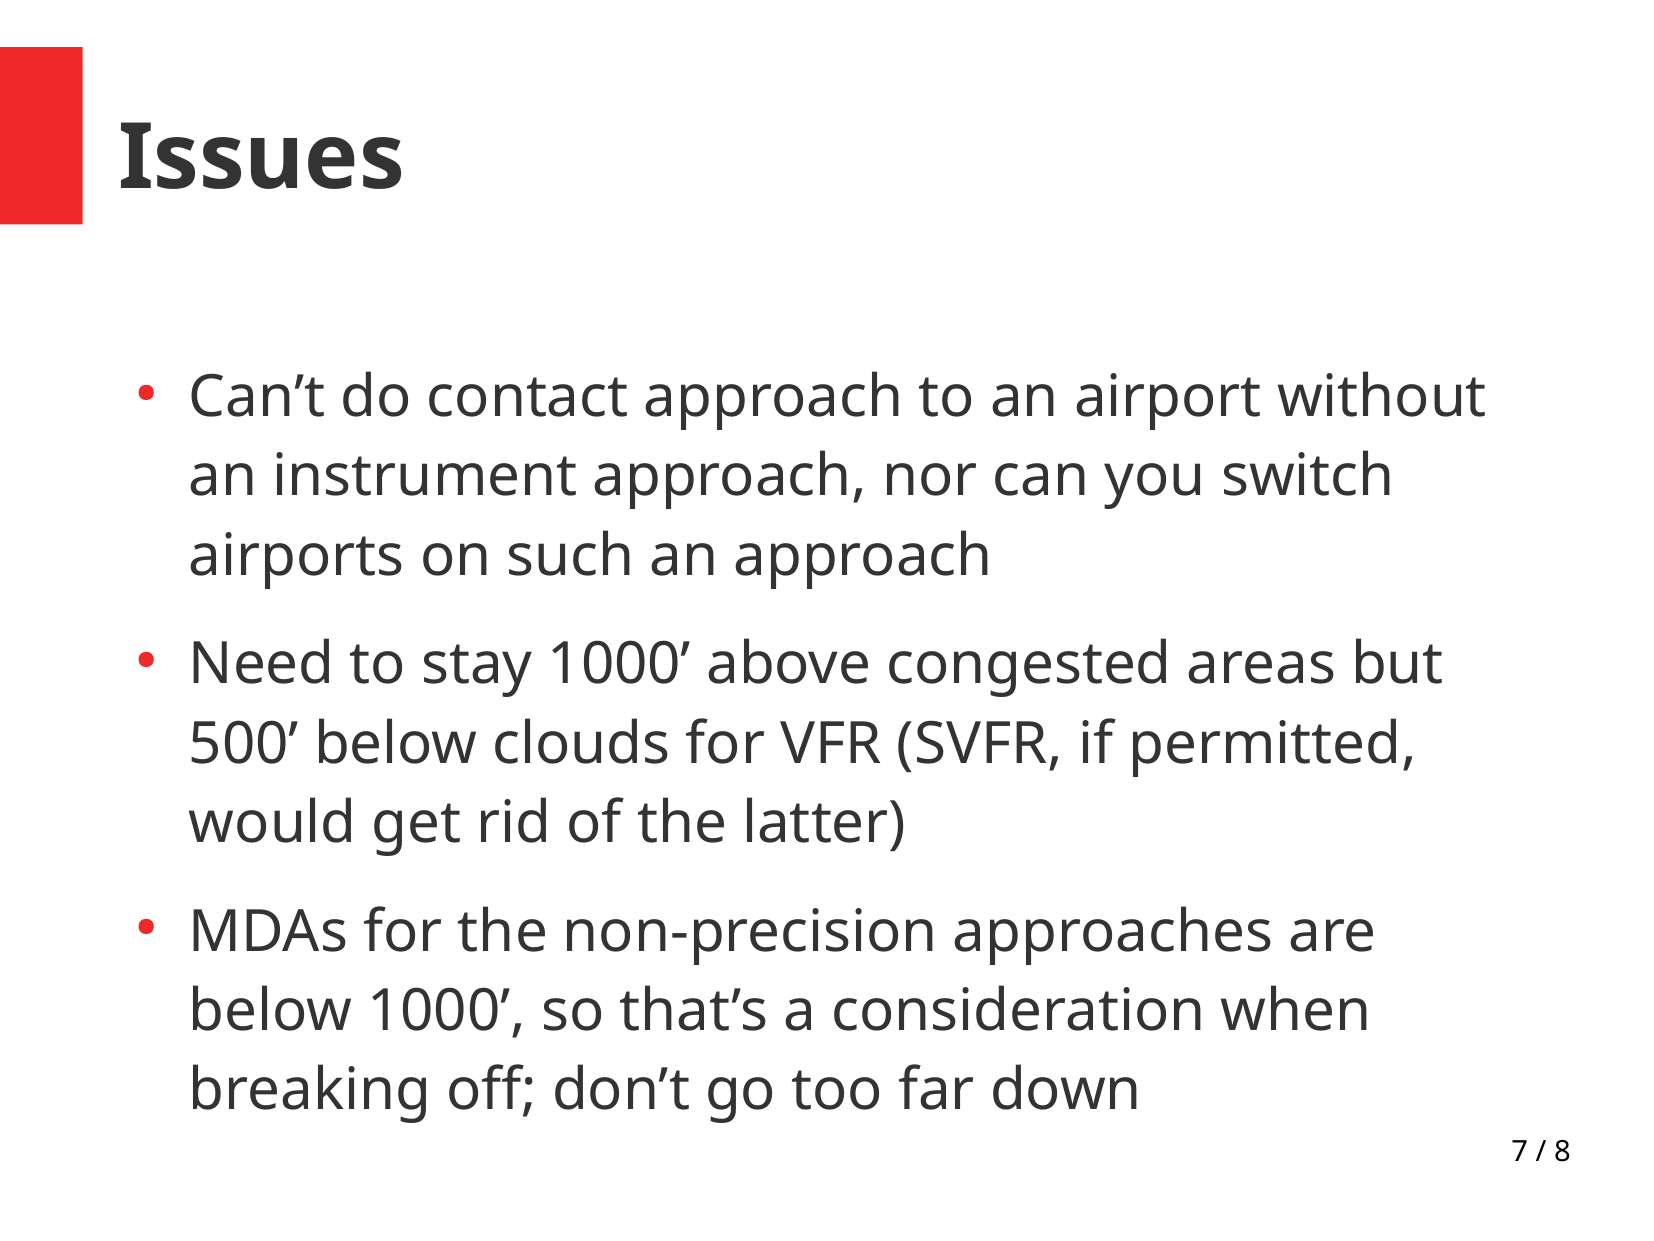

# Issues
Can’t do contact approach to an airport without an instrument approach, nor can you switch airports on such an approach
Need to stay 1000’ above congested areas but 500’ below clouds for VFR (SVFR, if permitted, would get rid of the latter)
MDAs for the non-precision approaches are below 1000’, so that’s a consideration when breaking off; don’t go too far down
7